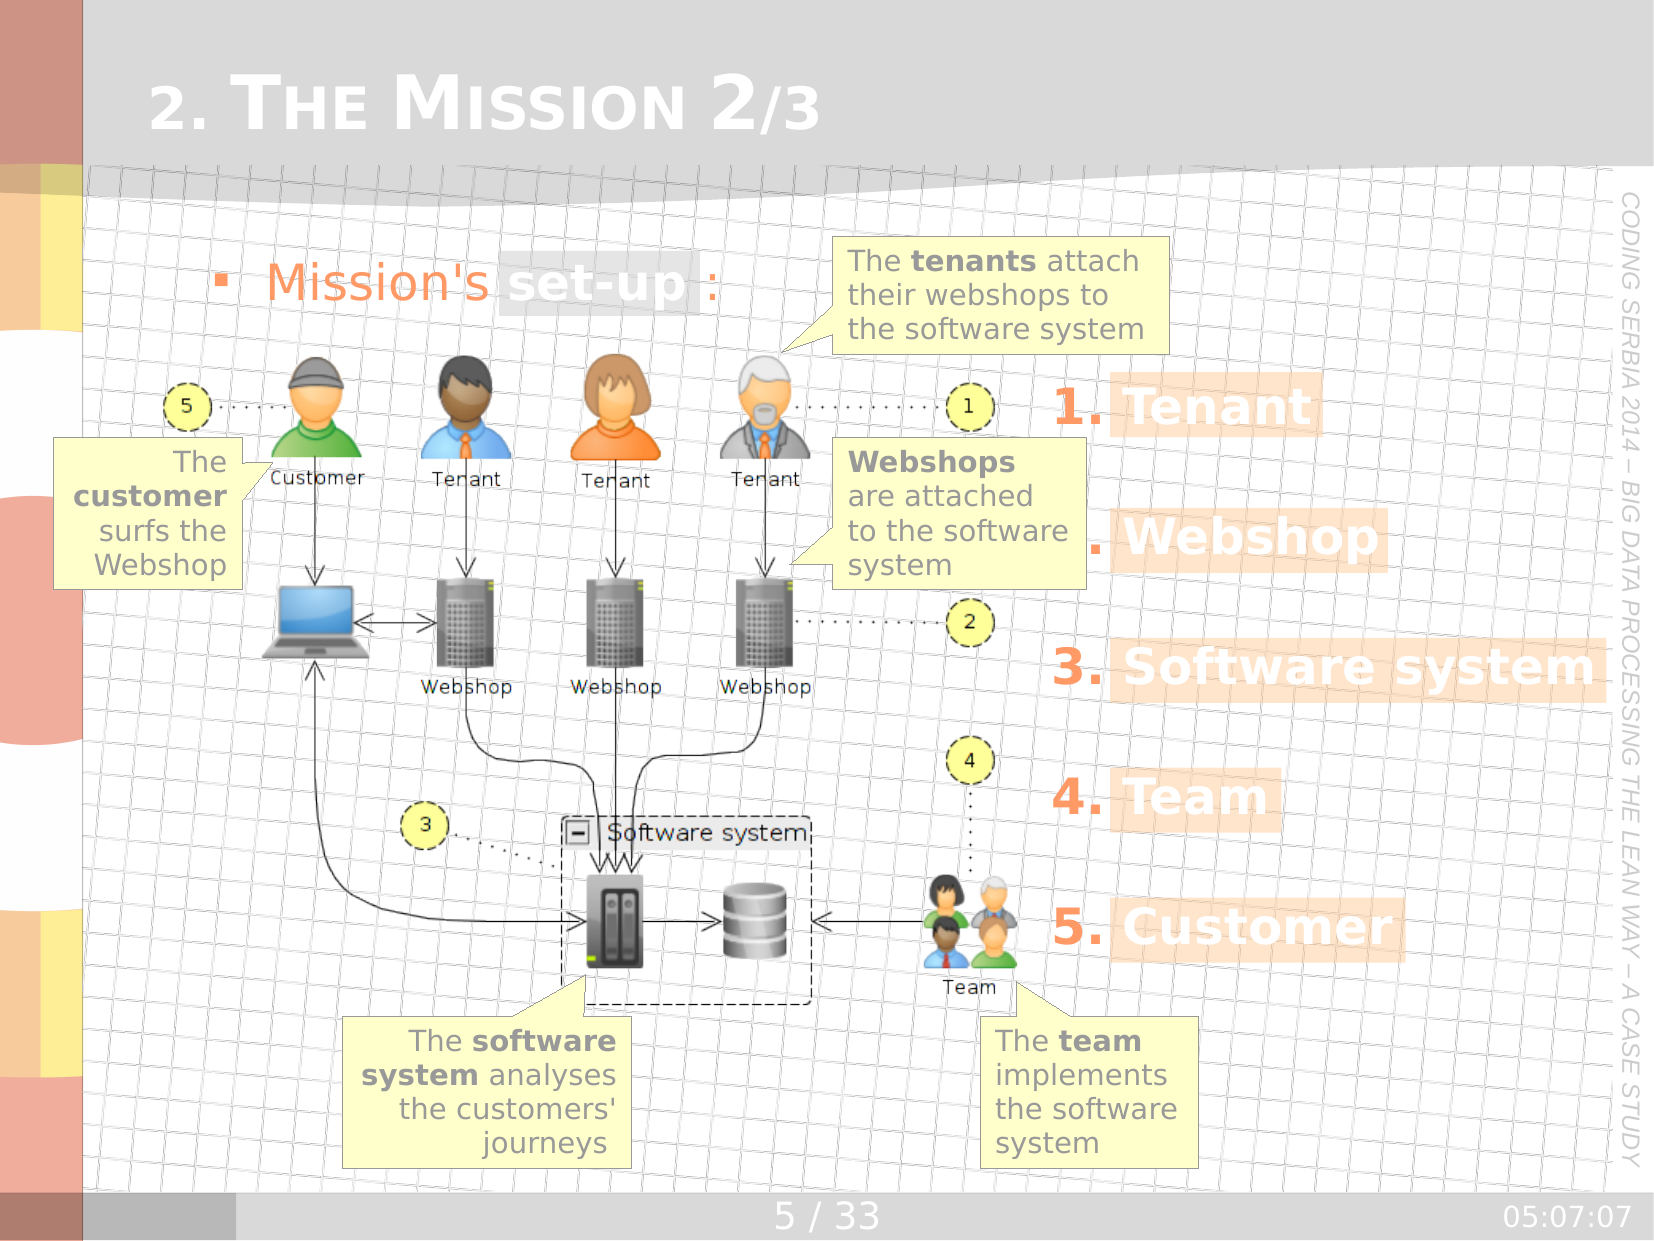

# 2. THE MISSION 2/3
The tenants attach their webshops to the software system
Mission's set-up :
 Tenant
 Webshop
 Software system
 Team
 Customer
Webshops are attached to the software system
The customer surfs the Webshop
The software system analyses the customers' journeys
The team implements the software system